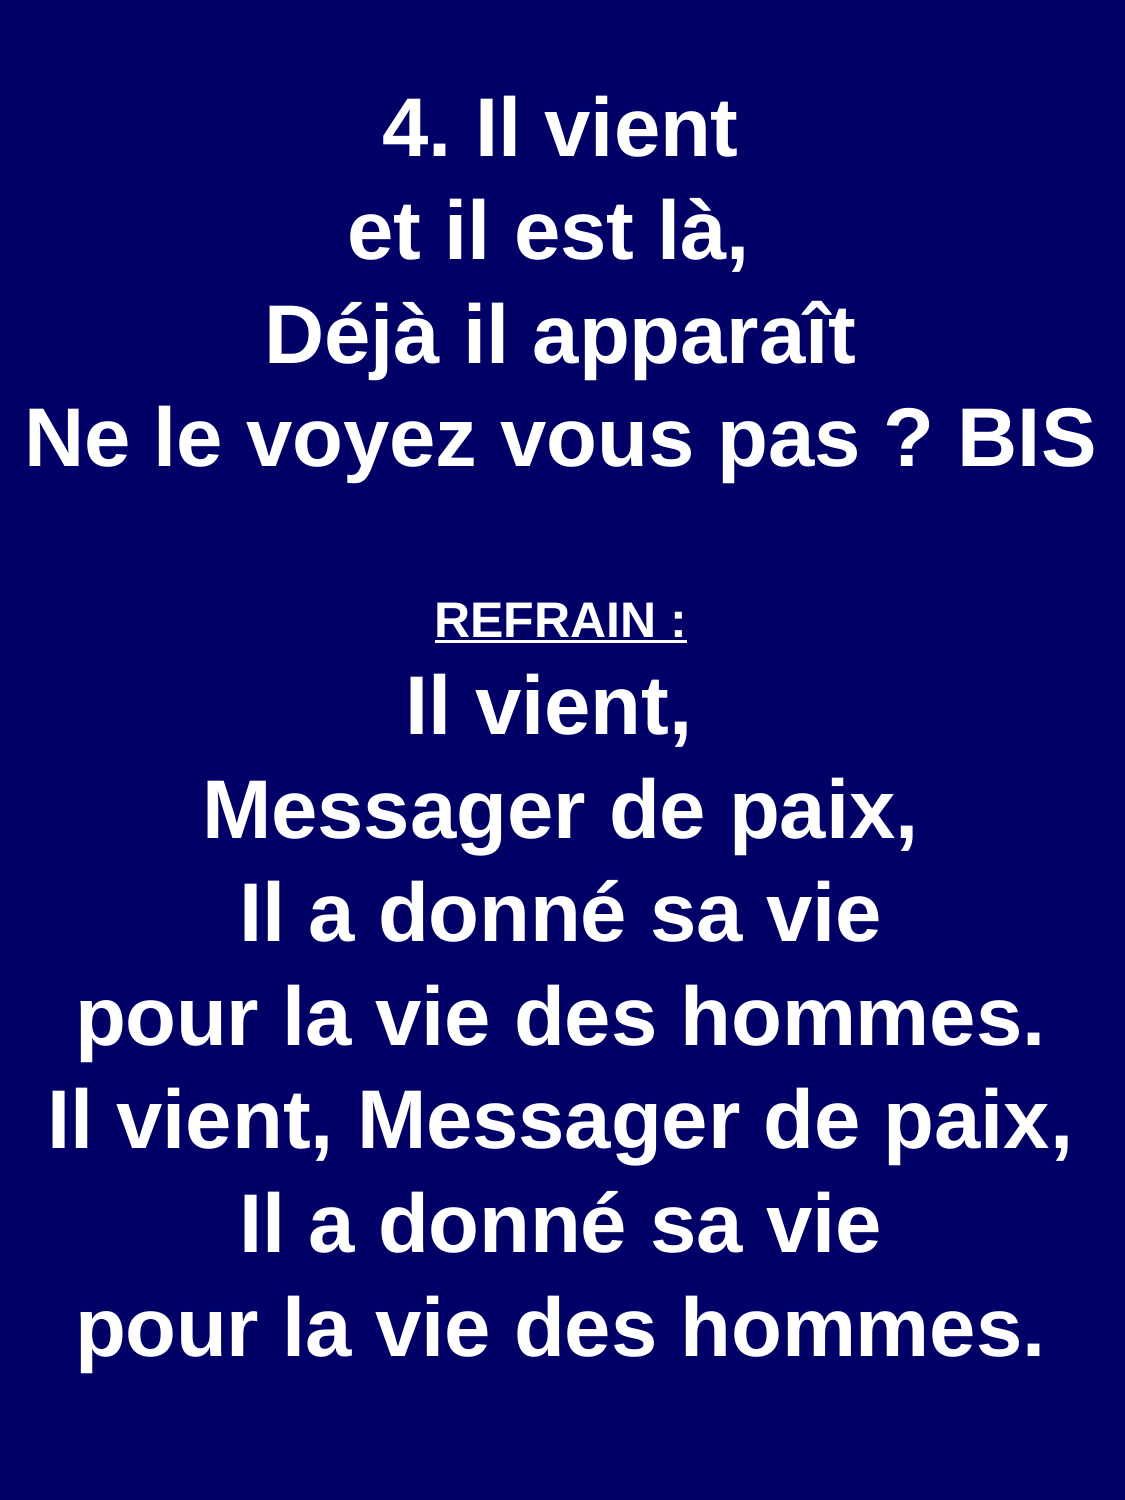

4. Il vient
et il est là,
Déjà il apparaît
Ne le voyez vous pas ? BIS
REFRAIN :
Il vient,
Messager de paix,
Il a donné sa vie
pour la vie des hommes.
Il vient, Messager de paix,
Il a donné sa vie
pour la vie des hommes.